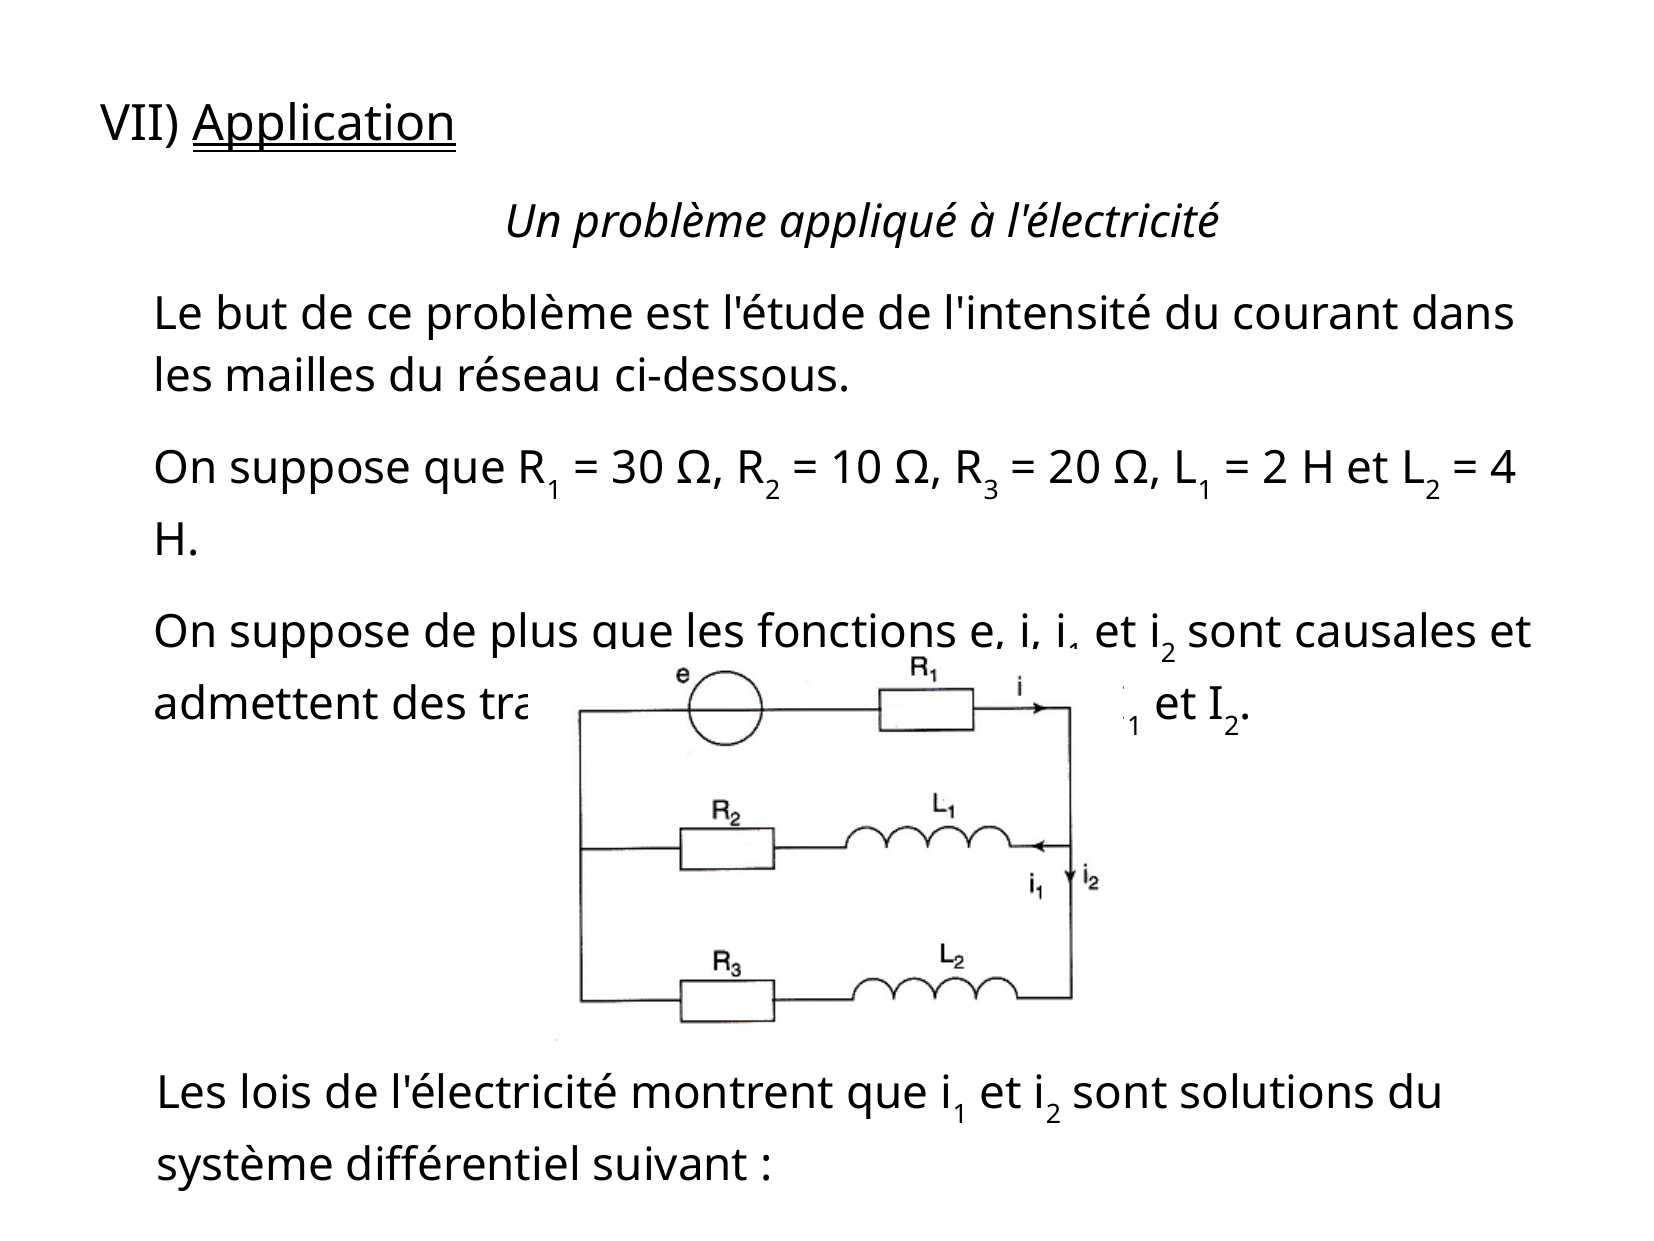

# VII) Application
Un problème appliqué à l'électricité
Le but de ce problème est l'étude de l'intensité du courant dans les mailles du réseau ci-dessous.
On suppose que R1 = 30 Ω, R2 = 10 Ω, R3 = 20 Ω, L1 = 2 H et L2 = 4 H.
On suppose de plus que les fonctions e, i, i1 et i2 sont causales et admettent des transformées de Laplace E, I, I1 et I2.
Les lois de l'électricité montrent que i1 et i2 sont solutions du système différentiel suivant :